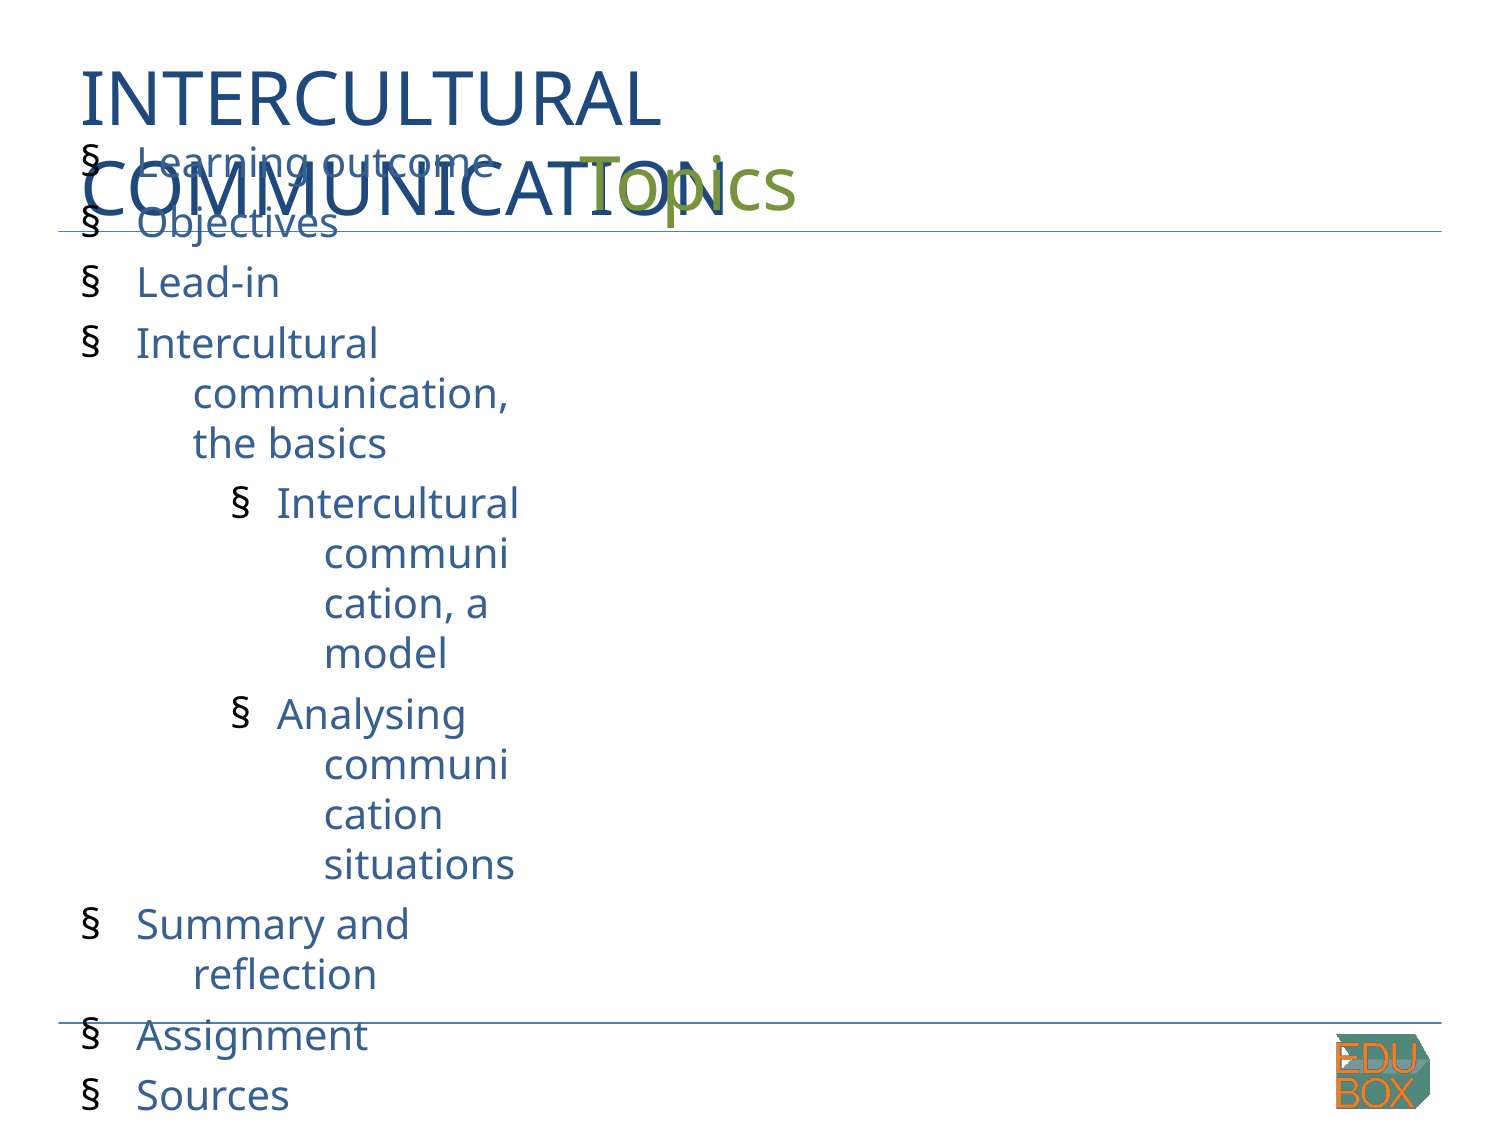

# INTERCULTURAL COMMUNICATION
Learning outcome
Objectives
Lead-in
Intercultural communication, the basics
Intercultural communication, a model
Analysing communication situations
Summary and reflection
Assignment
Sources
Topics